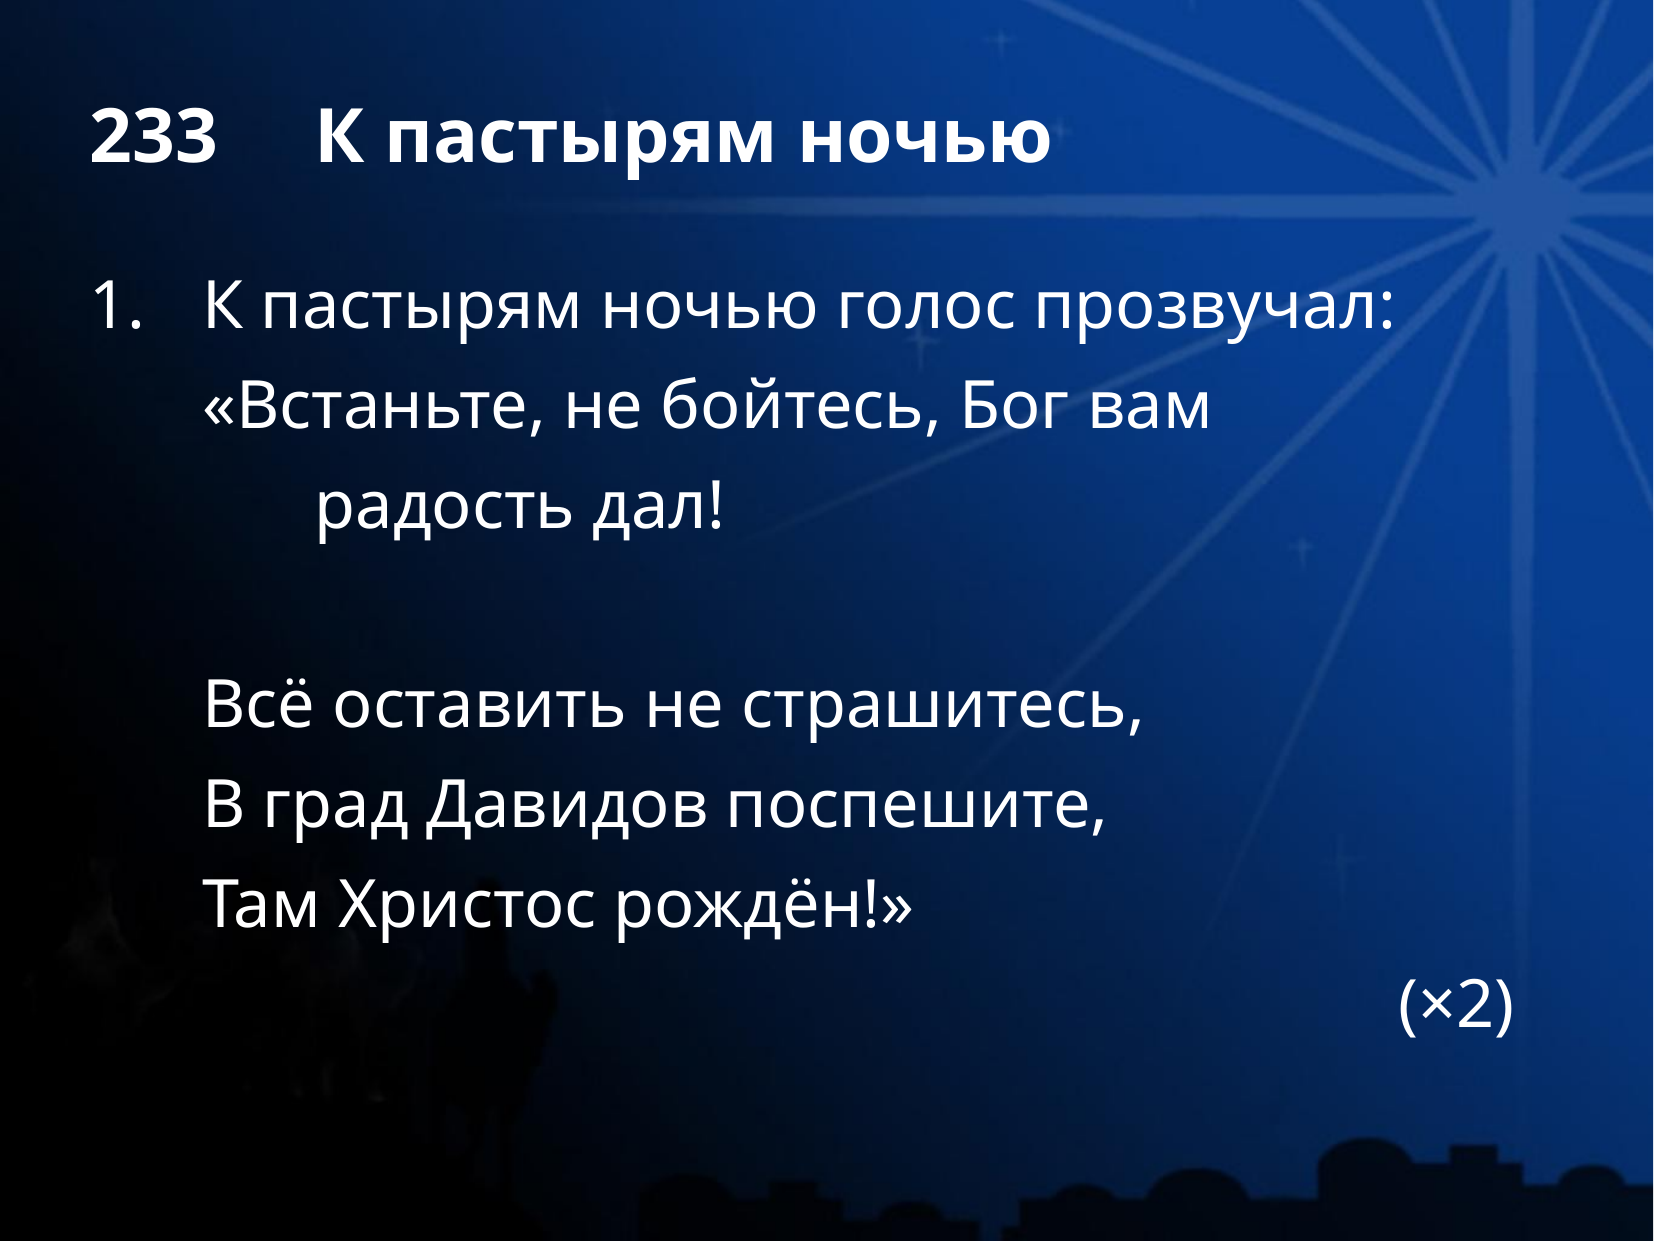

233	К пастырям ночью
1.	К пастырям ночью голос прозвучал:
	«Встаньте, не бойтесь, Бог вам
		радость дал!
	Всё оставить не страшитесь,
	В град Давидов поспешите,
	Там Христос рождён!»
			(×2)